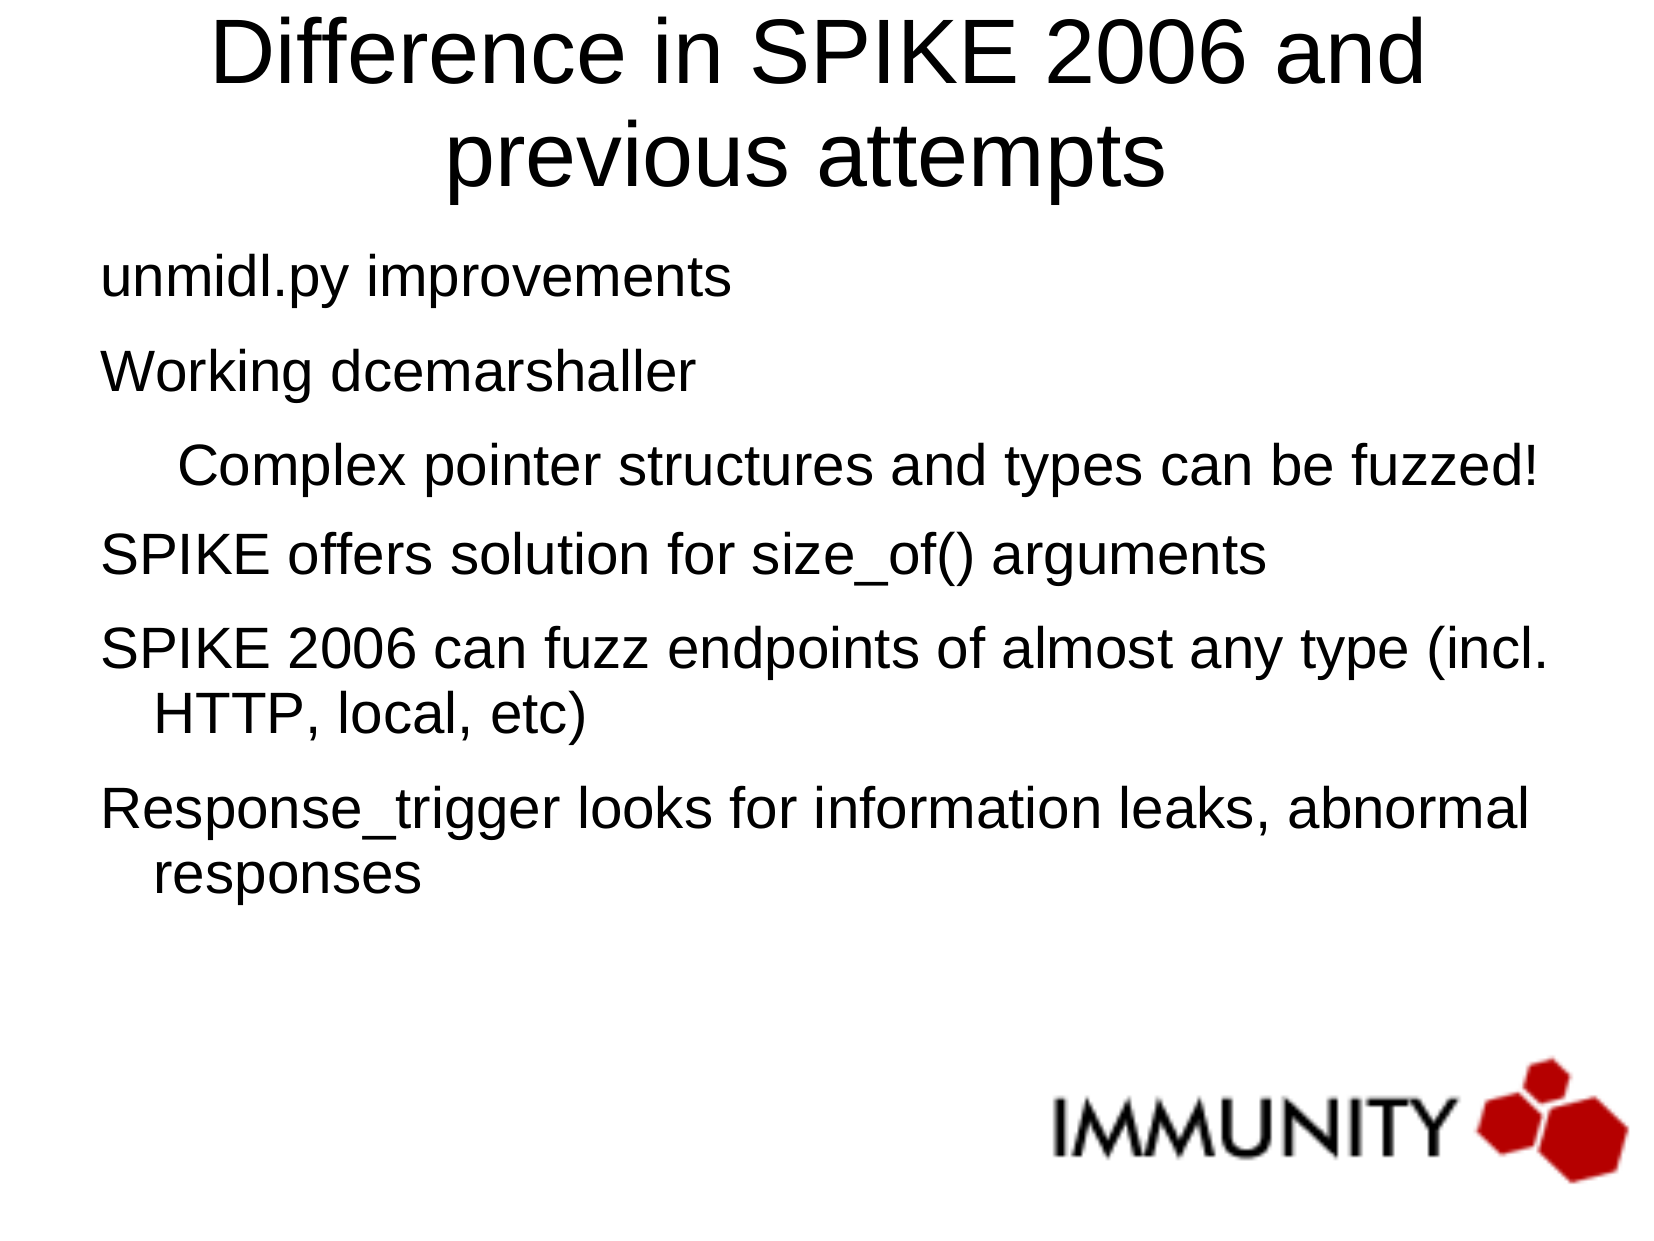

# Difference in SPIKE 2006 and previous attempts
unmidl.py improvements
Working dcemarshaller
Complex pointer structures and types can be fuzzed!
SPIKE offers solution for size_of() arguments
SPIKE 2006 can fuzz endpoints of almost any type (incl. HTTP, local, etc)
Response_trigger looks for information leaks, abnormal responses